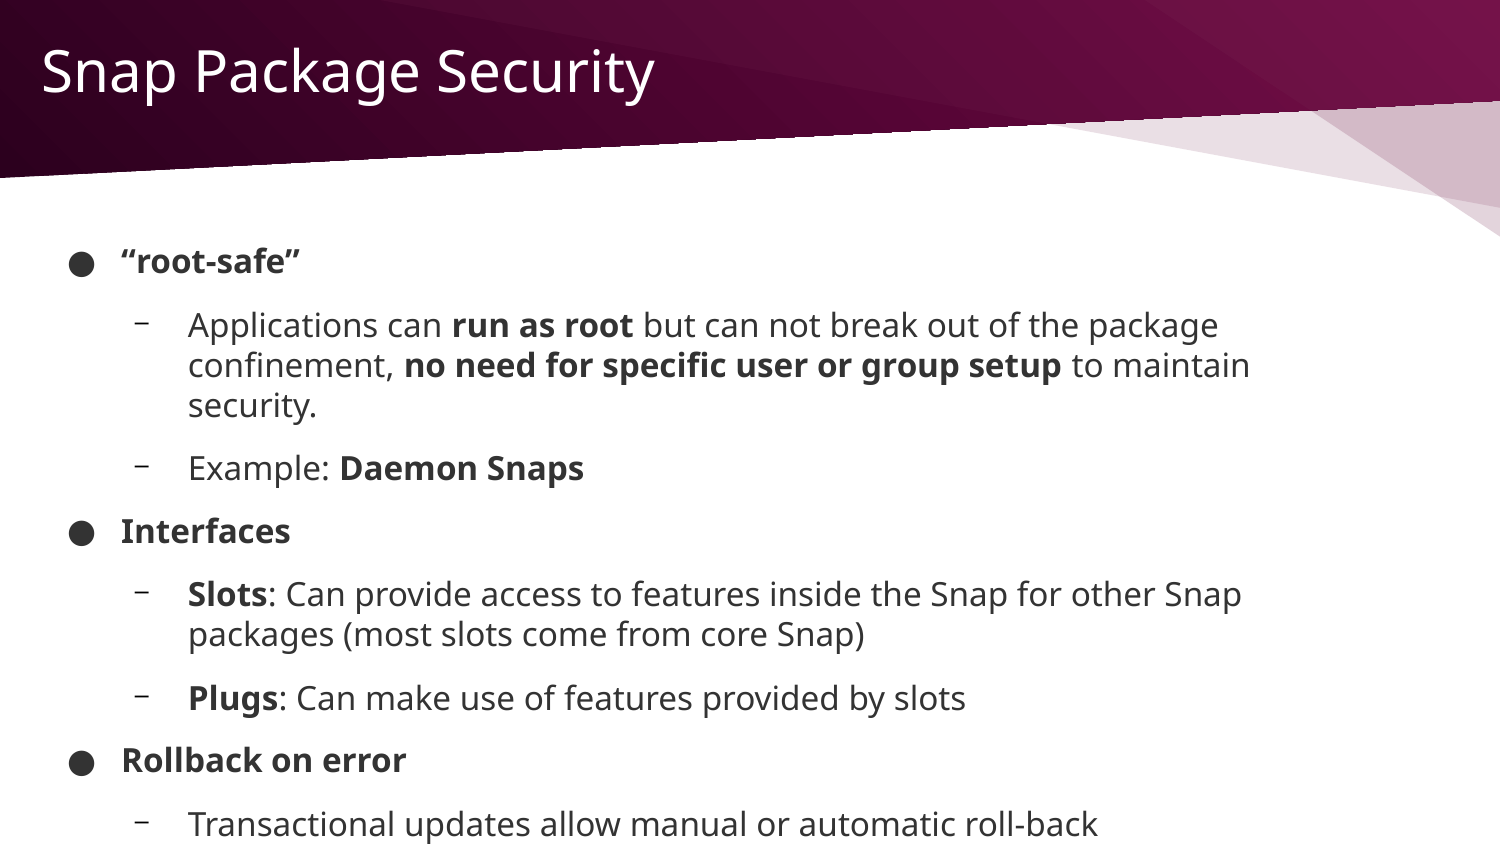

Snap Package Security
# “root-safe”
Applications can run as root but can not break out of the package confinement, no need for specific user or group setup to maintain security.
Example: Daemon Snaps
Interfaces
Slots: Can provide access to features inside the Snap for other Snap packages (most slots come from core Snap)
Plugs: Can make use of features provided by slots
Rollback on error
Transactional updates allow manual or automatic roll-back